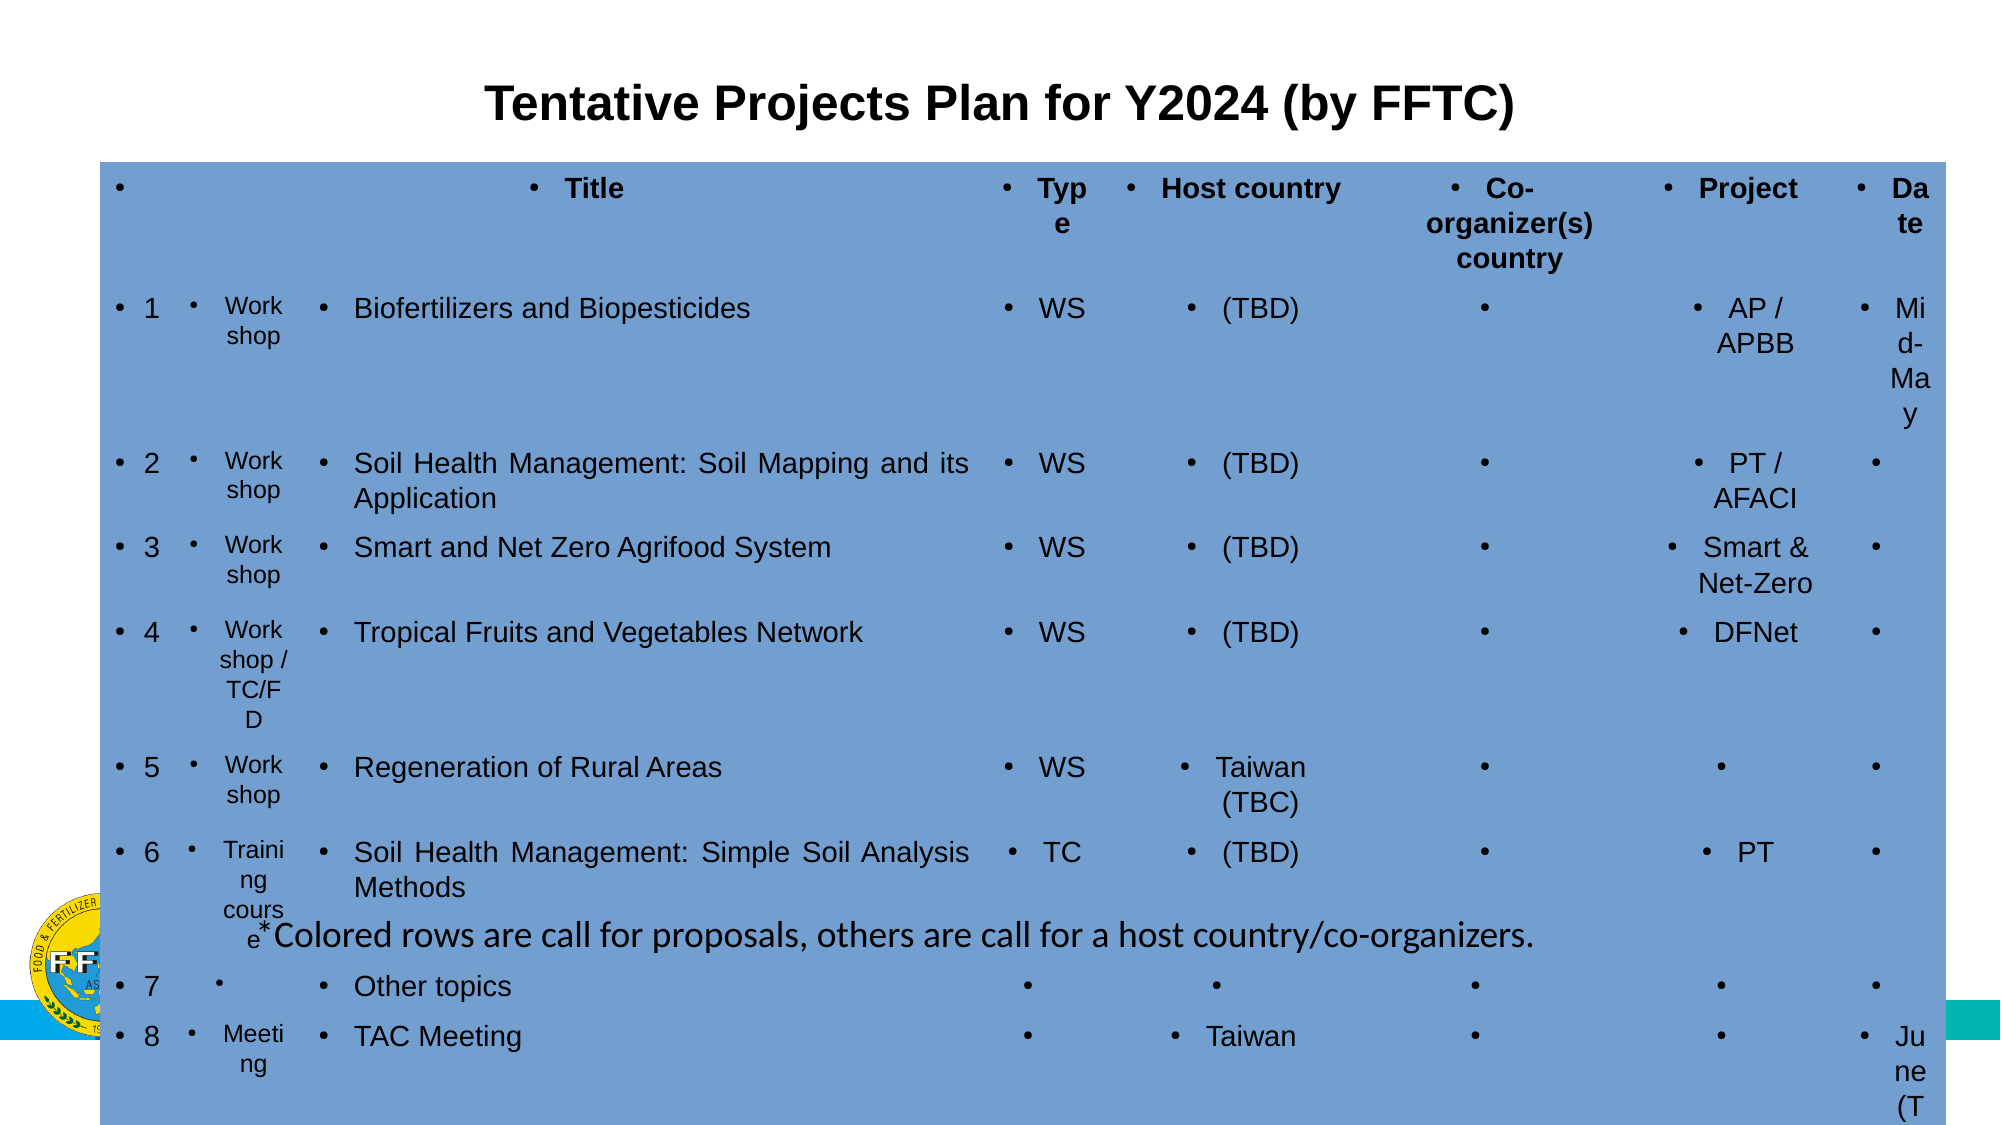

# Tentative Projects Plan for Y2024 (by FFTC)
| | Title | | Type | Host country | Co-organizer(s) country | Project | Date |
| --- | --- | --- | --- | --- | --- | --- | --- |
| 1 | Work shop | Biofertilizers and Biopesticides | WS | (TBD) | | AP / APBB | Mid-May |
| 2 | Work shop | Soil Health Management: Soil Mapping and its Application | WS | (TBD) | | PT / AFACI | |
| 3 | Work shop | Smart and Net Zero Agrifood System | WS | (TBD) | | Smart & Net-Zero | |
| 4 | Work shop /TC/FD | Tropical Fruits and Vegetables Network | WS | (TBD) | | DFNet | |
| 5 | Work shop | Regeneration of Rural Areas | WS | Taiwan (TBC) | | | |
| 6 | Training course | Soil Health Management: Simple Soil Analysis Methods | TC | (TBD) | | PT | |
| 7 | | Other topics | | | | | |
| 8 | Meeting | TAC Meeting | | Taiwan | | | June (TBD) |
*Colored rows are call for proposals, others are call for a host country/co-organizers.